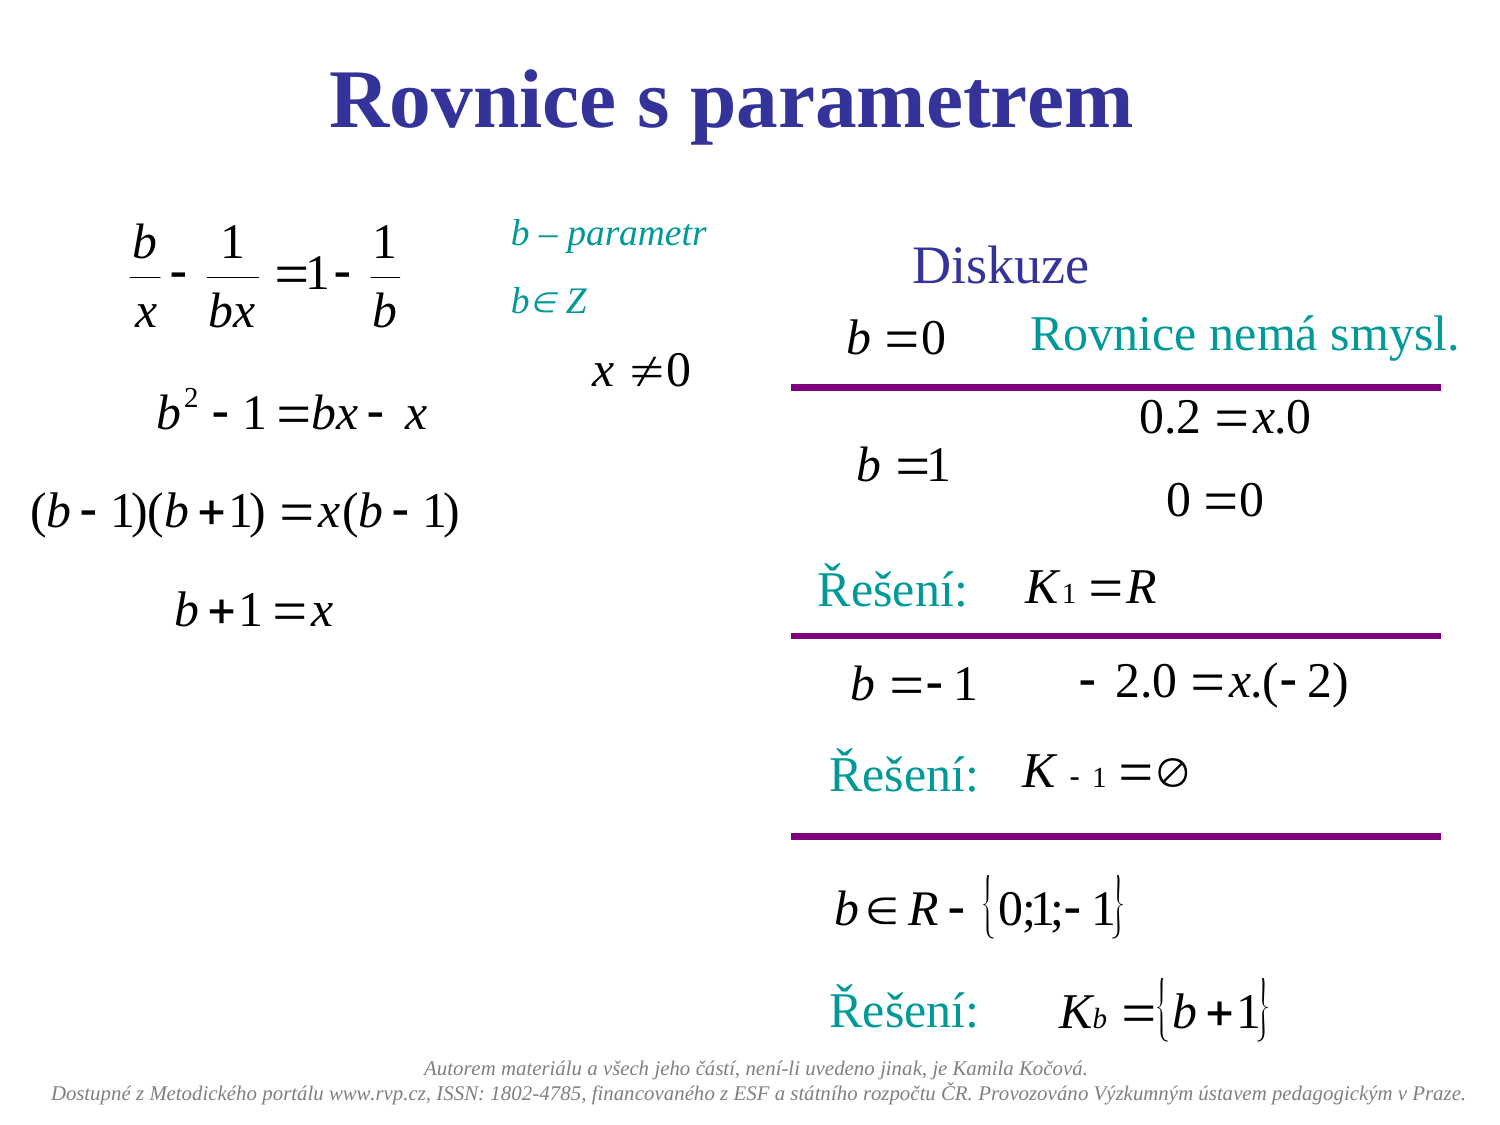

Rovnice s parametrem
b – parametr
b Z
Diskuze
Rovnice nemá smysl.
Řešení:
Řešení:
Řešení:
Autorem materiálu a všech jeho částí, není-li uvedeno jinak, je Kamila Kočová. 
Dostupné z Metodického portálu www.rvp.cz, ISSN: 1802-4785, financovaného z ESF a státního rozpočtu ČR. Provozováno Výzkumným ústavem pedagogickým v Praze.